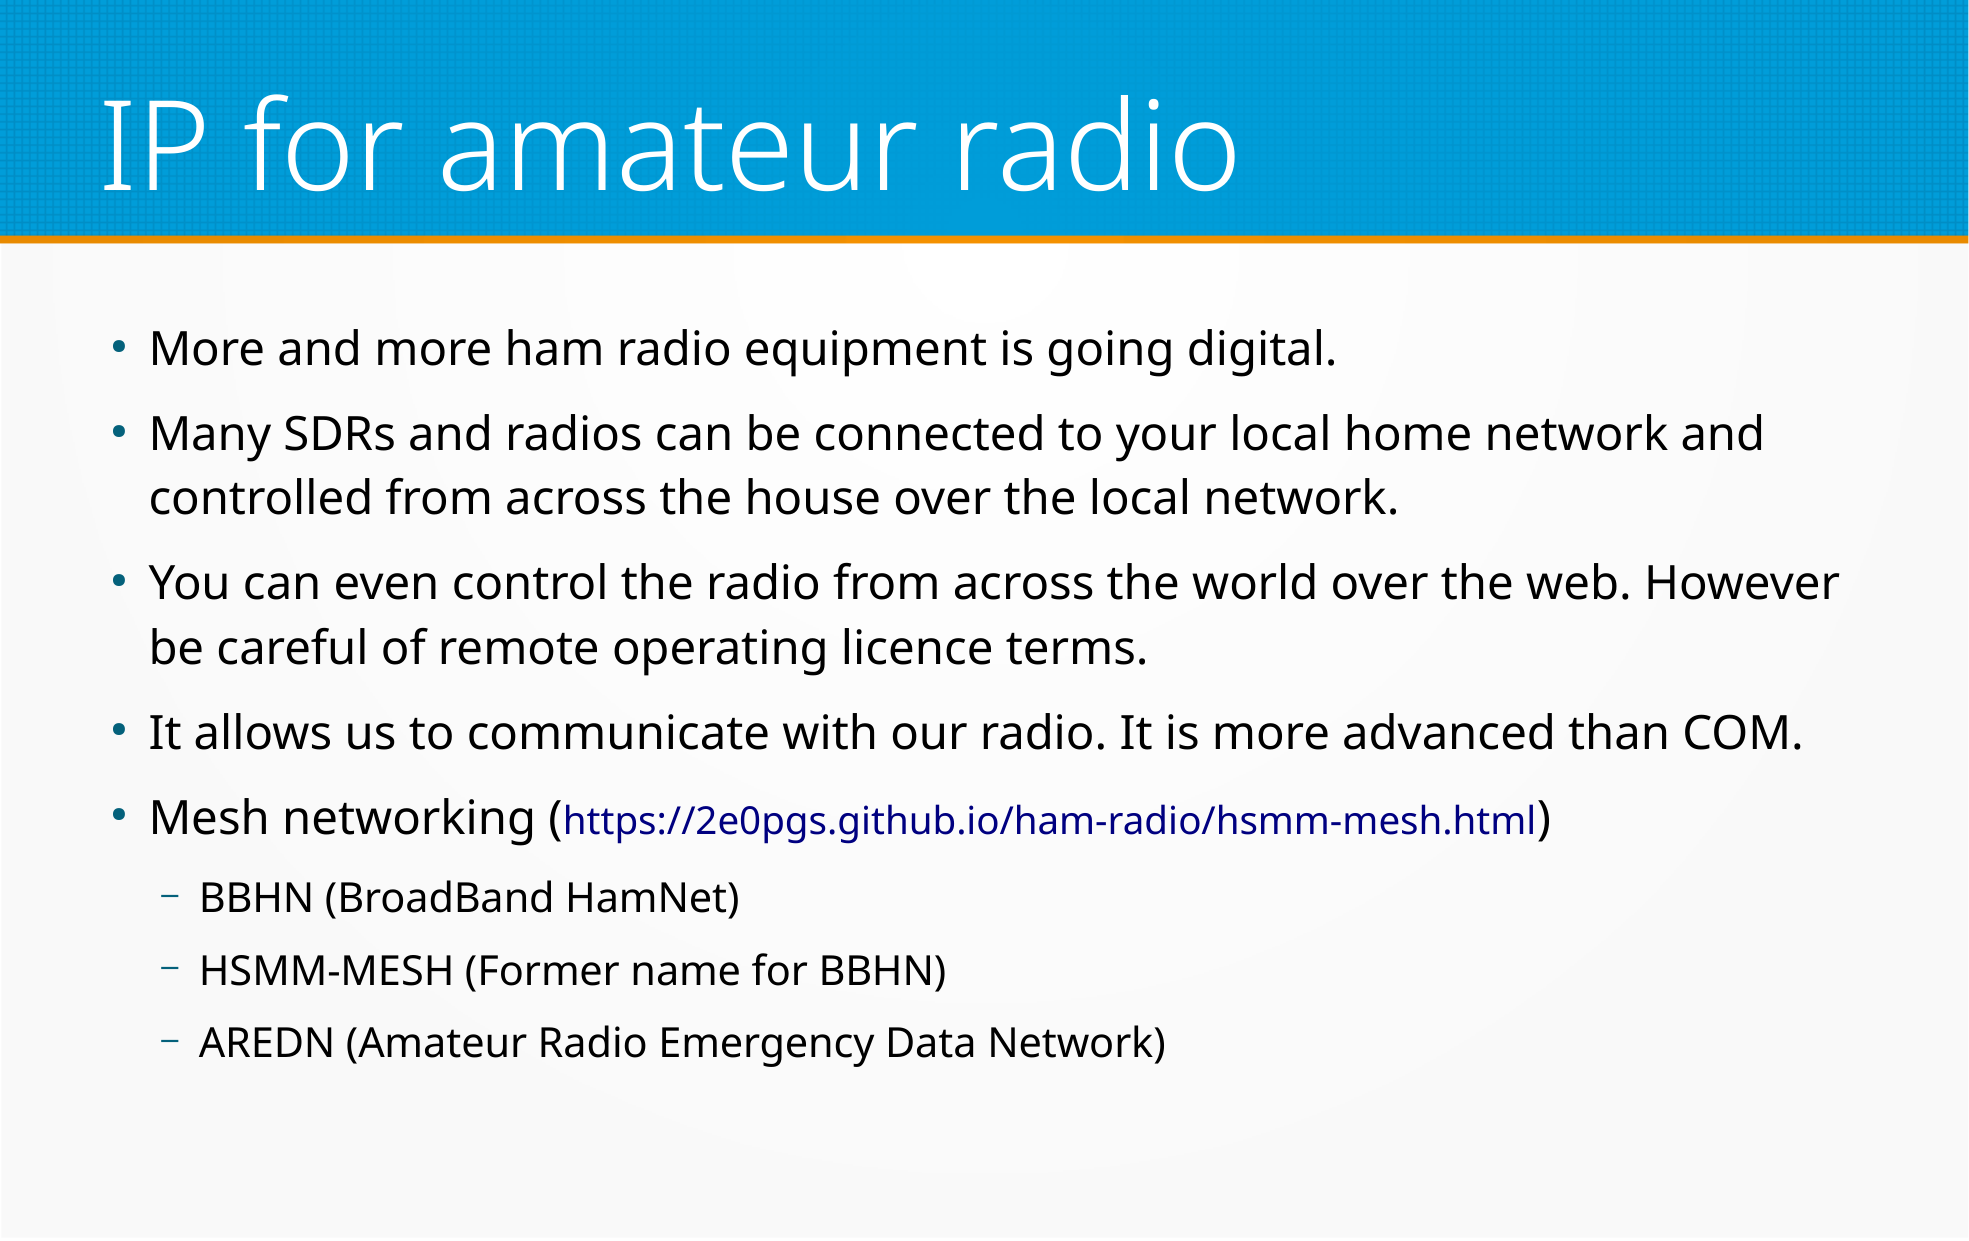

# IP for amateur radio
More and more ham radio equipment is going digital.
Many SDRs and radios can be connected to your local home network and controlled from across the house over the local network.
You can even control the radio from across the world over the web. However be careful of remote operating licence terms.
It allows us to communicate with our radio. It is more advanced than COM.
Mesh networking (https://2e0pgs.github.io/ham-radio/hsmm-mesh.html)
BBHN (BroadBand HamNet)
HSMM-MESH (Former name for BBHN)
AREDN (Amateur Radio Emergency Data Network)